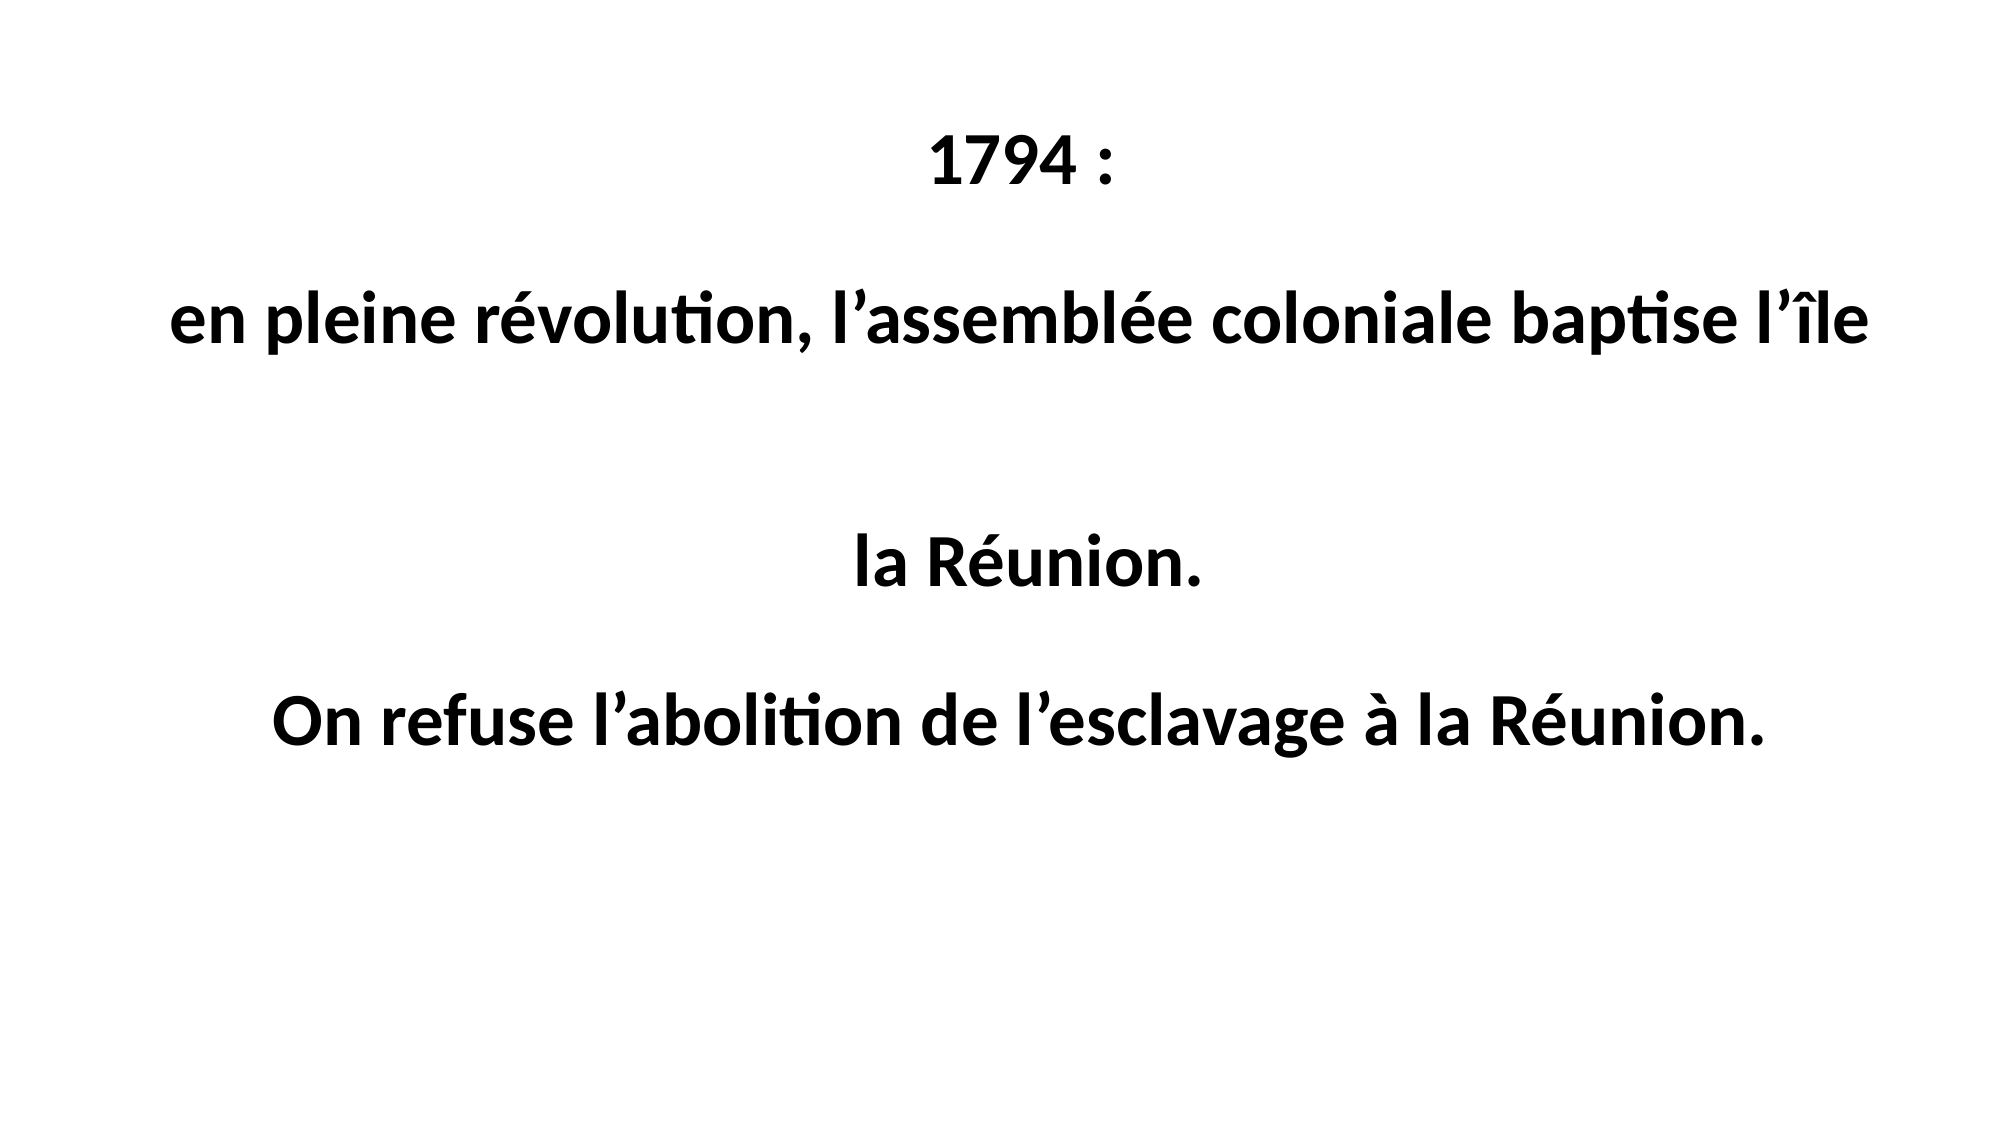

1794 :
en pleine révolution, l’assemblée coloniale baptise l’île
 la Réunion.
On refuse l’abolition de l’esclavage à la Réunion.